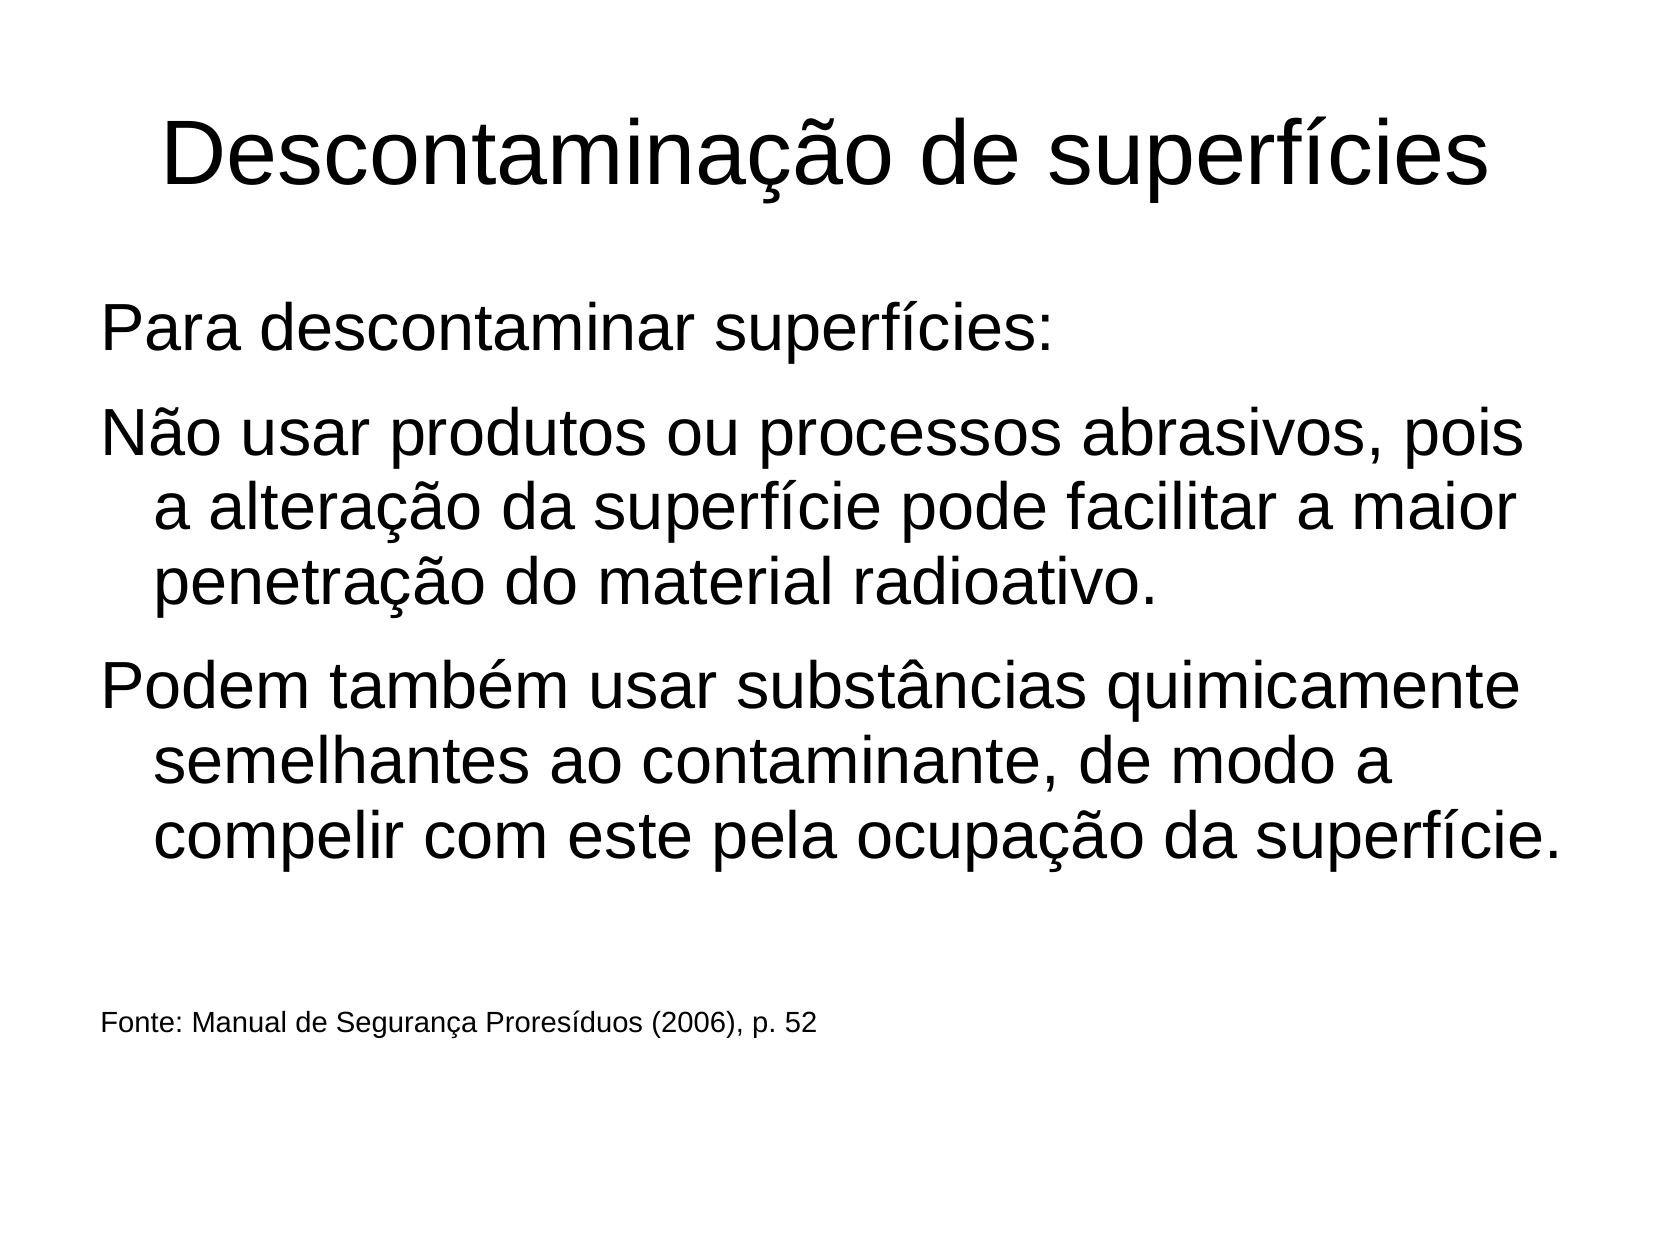

# Descontaminação de superfícies
Para descontaminar superfícies:
Não usar produtos ou processos abrasivos, pois a alteração da superfície pode facilitar a maior penetração do material radioativo.
Podem também usar substâncias quimicamente semelhantes ao contaminante, de modo a compelir com este pela ocupação da superfície.
Fonte: Manual de Segurança Proresíduos (2006), p. 52